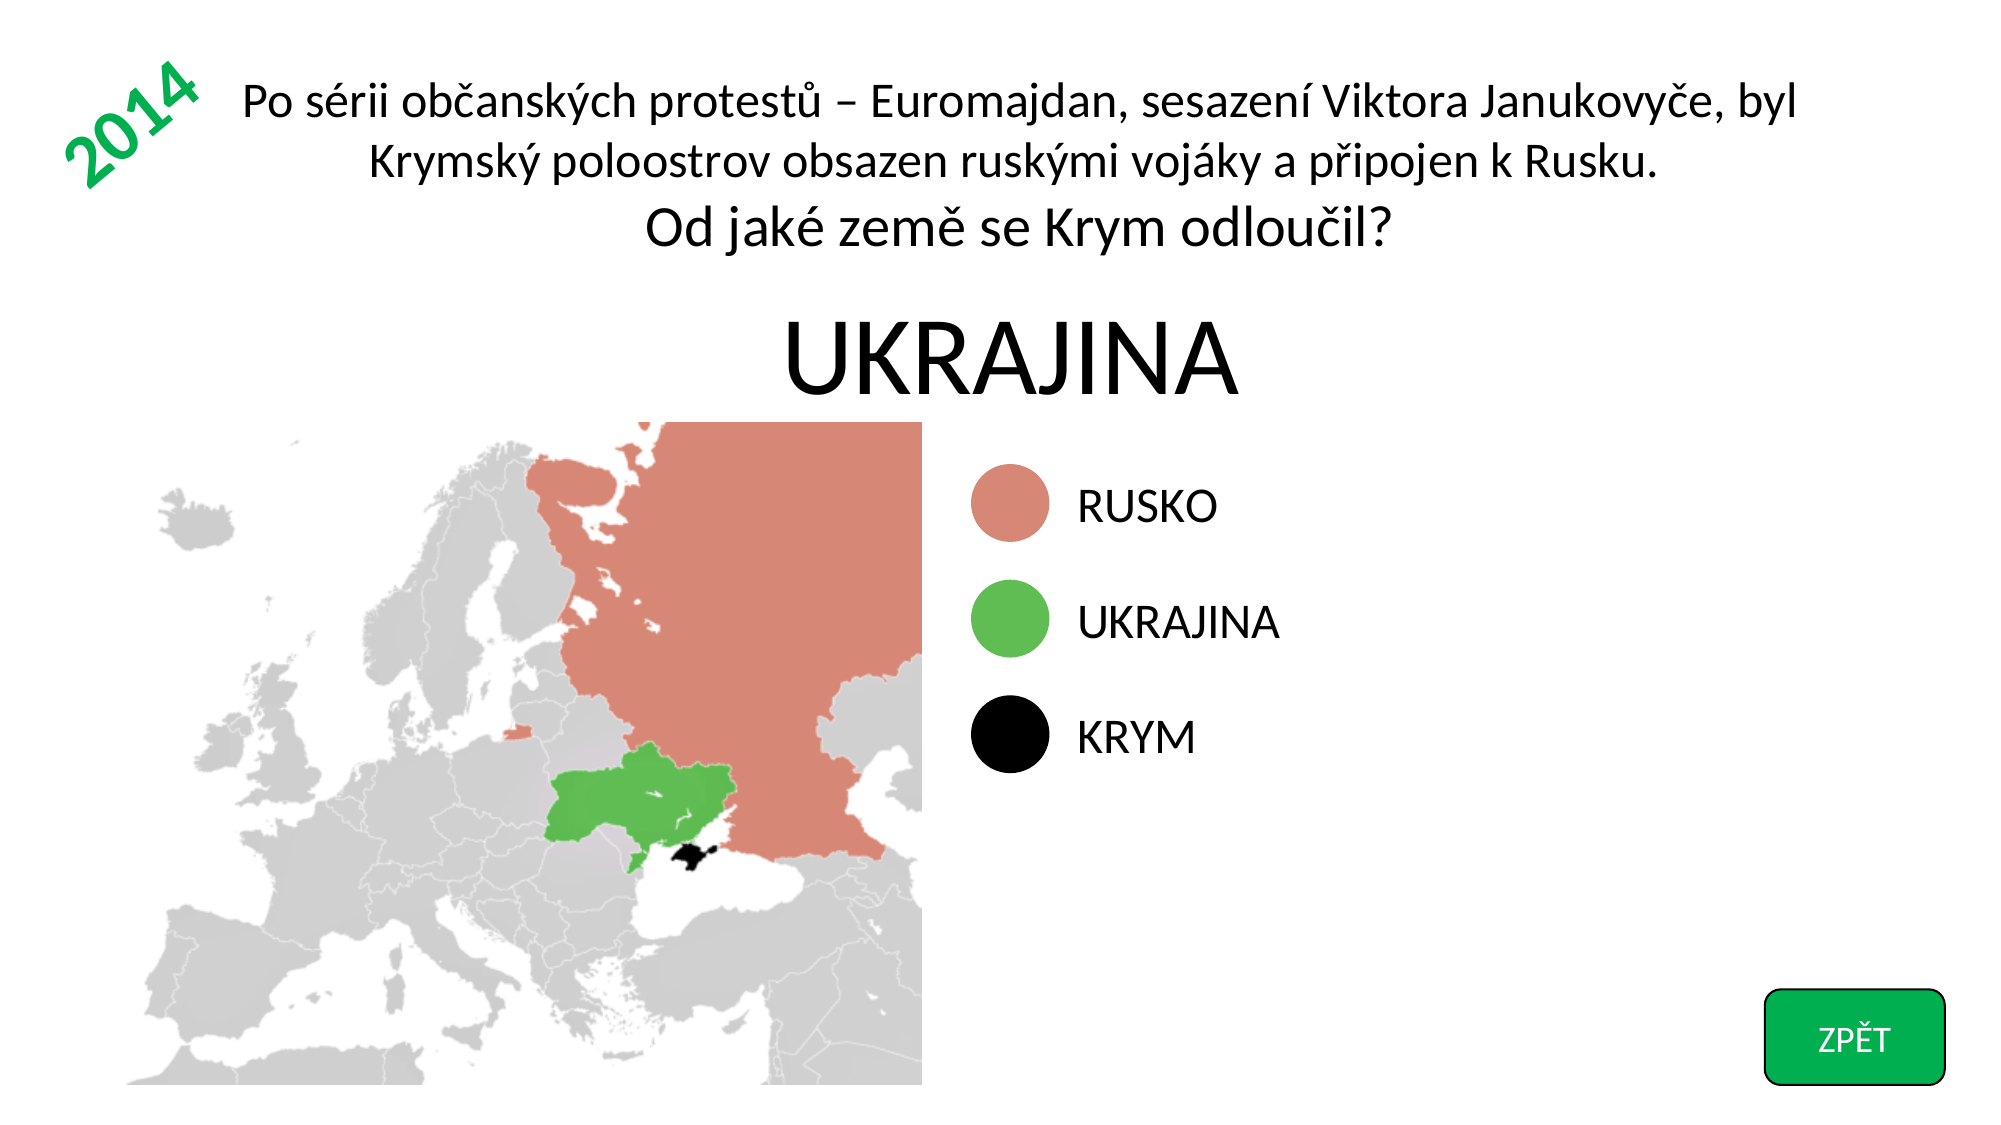

Po sérii občanských protestů – Euromajdan, sesazení Viktora Janukovyče, byl Krymský poloostrov obsazen ruskými vojáky a připojen k Rusku.
Od jaké země se Krym odloučil?
2014
UKRAJINA
RUSKO
UKRAJINA
KRYM
ZPĚT